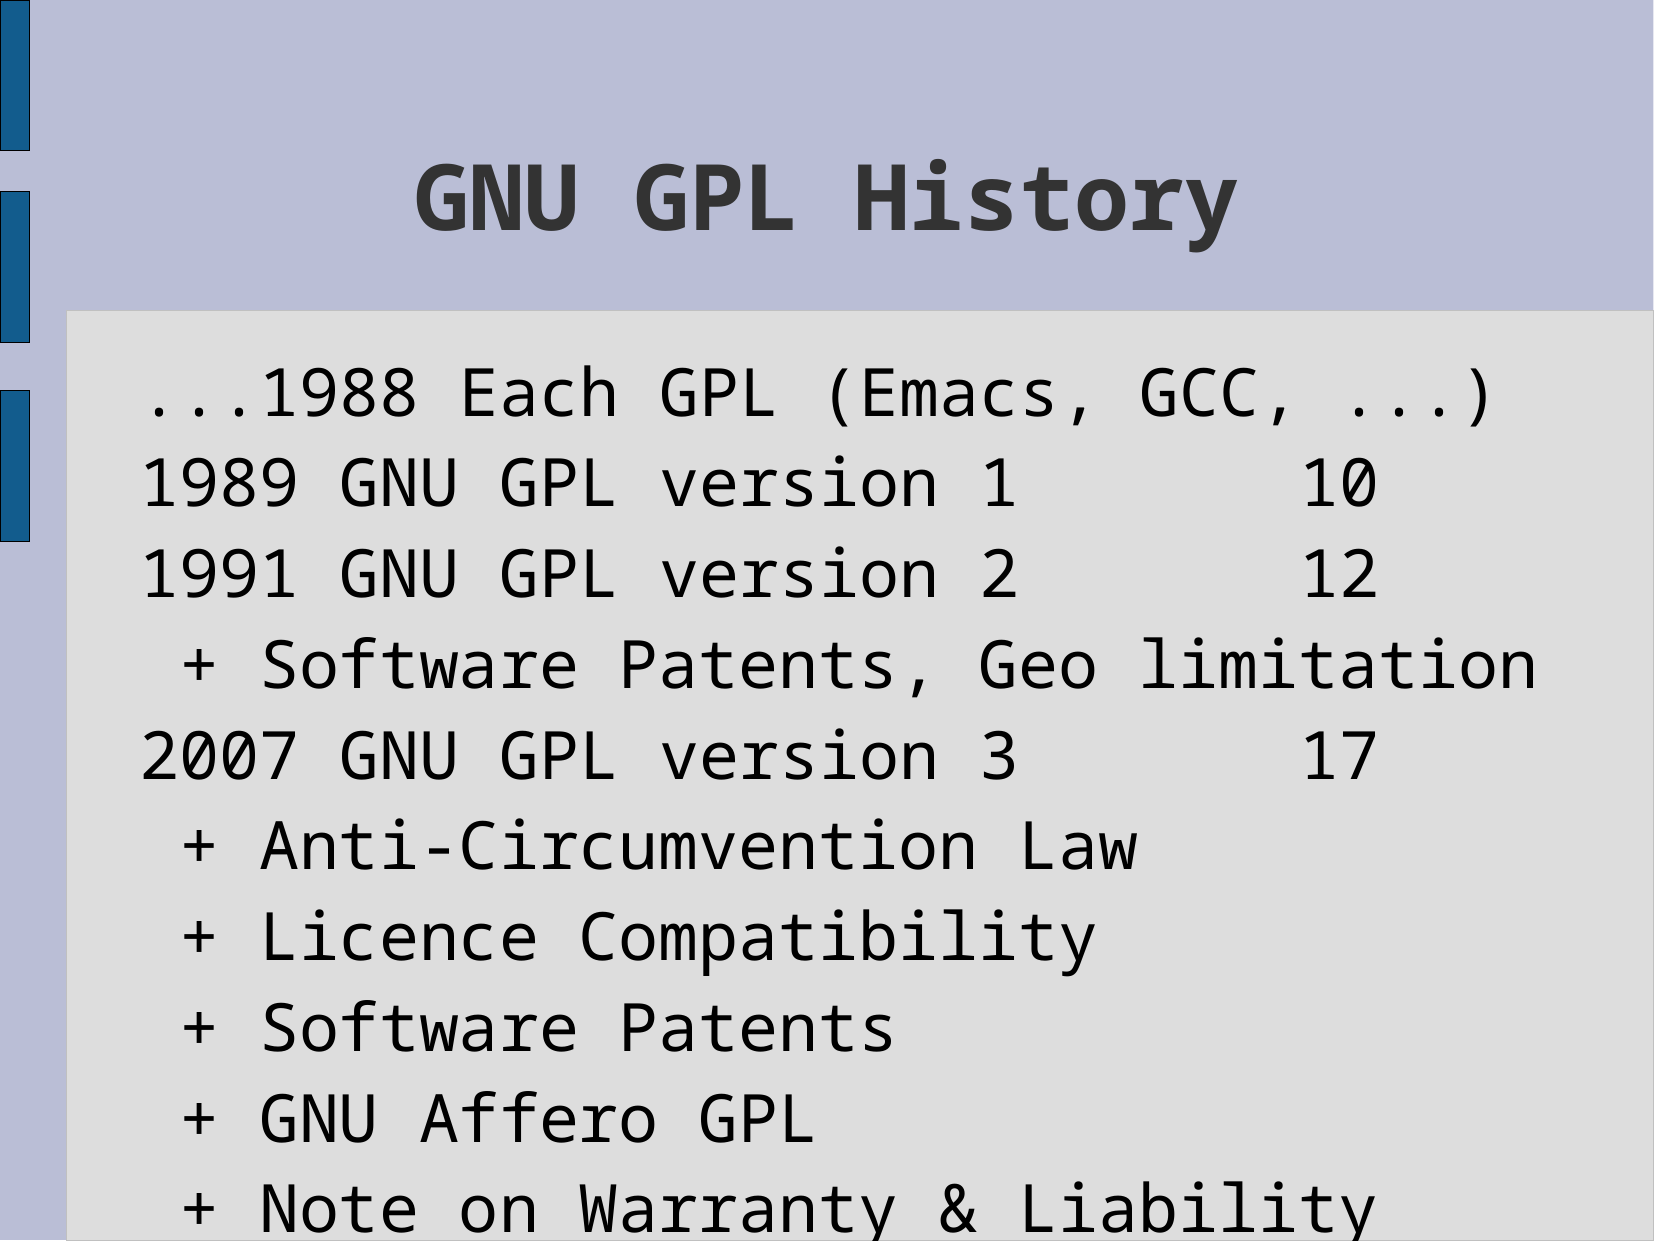

# GNU GPL History
...1988 Each GPL (Emacs, GCC, ...)
1989 GNU GPL version 1 10
1991 GNU GPL version 2 12
 + Software Patents, Geo limitation
2007 GNU GPL version 3 17
 + Anti-Circumvention Law
 + Licence Compatibility
 + Software Patents
 + GNU Affero GPL
 + Note on Warranty & Liability
 - Geographical limitation